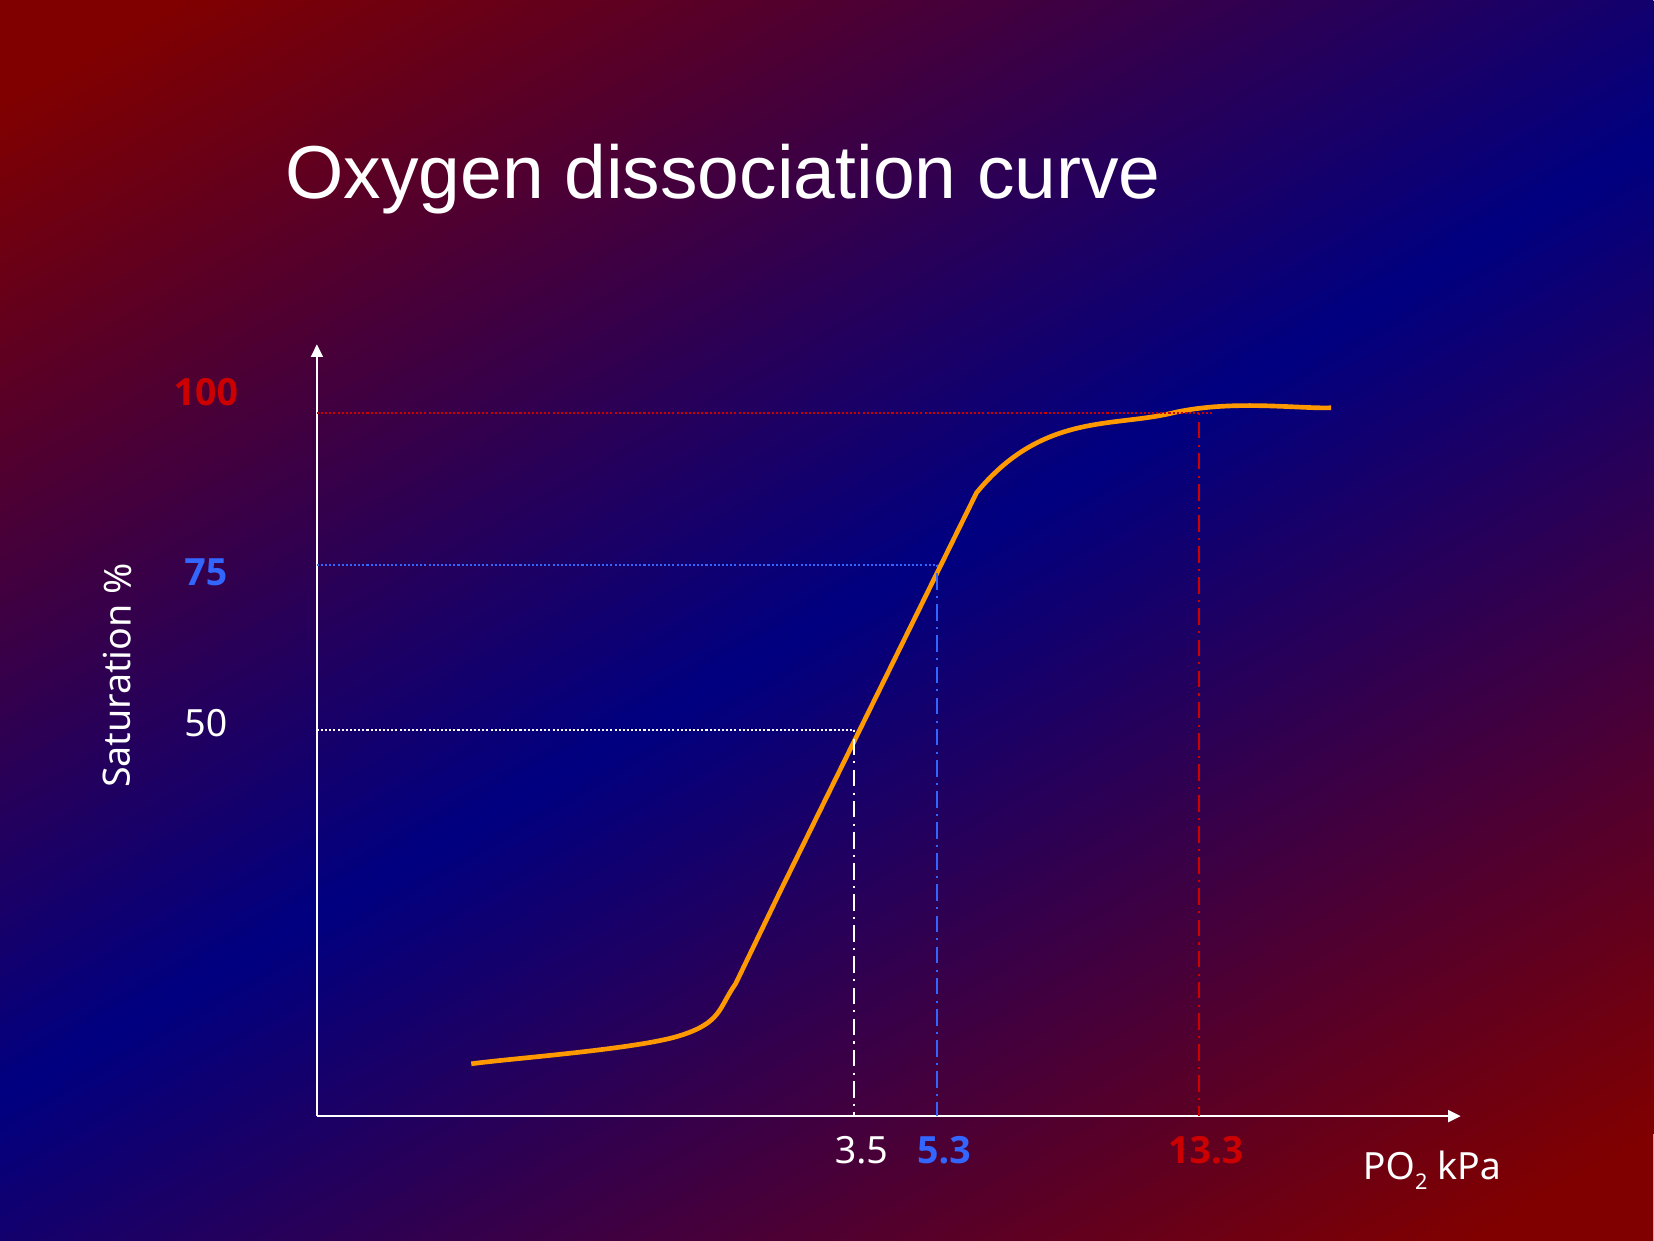

# Oxygen dissociation curve
100
75
Saturation %
50
3.5
5.3
13.3
PO2 kPa